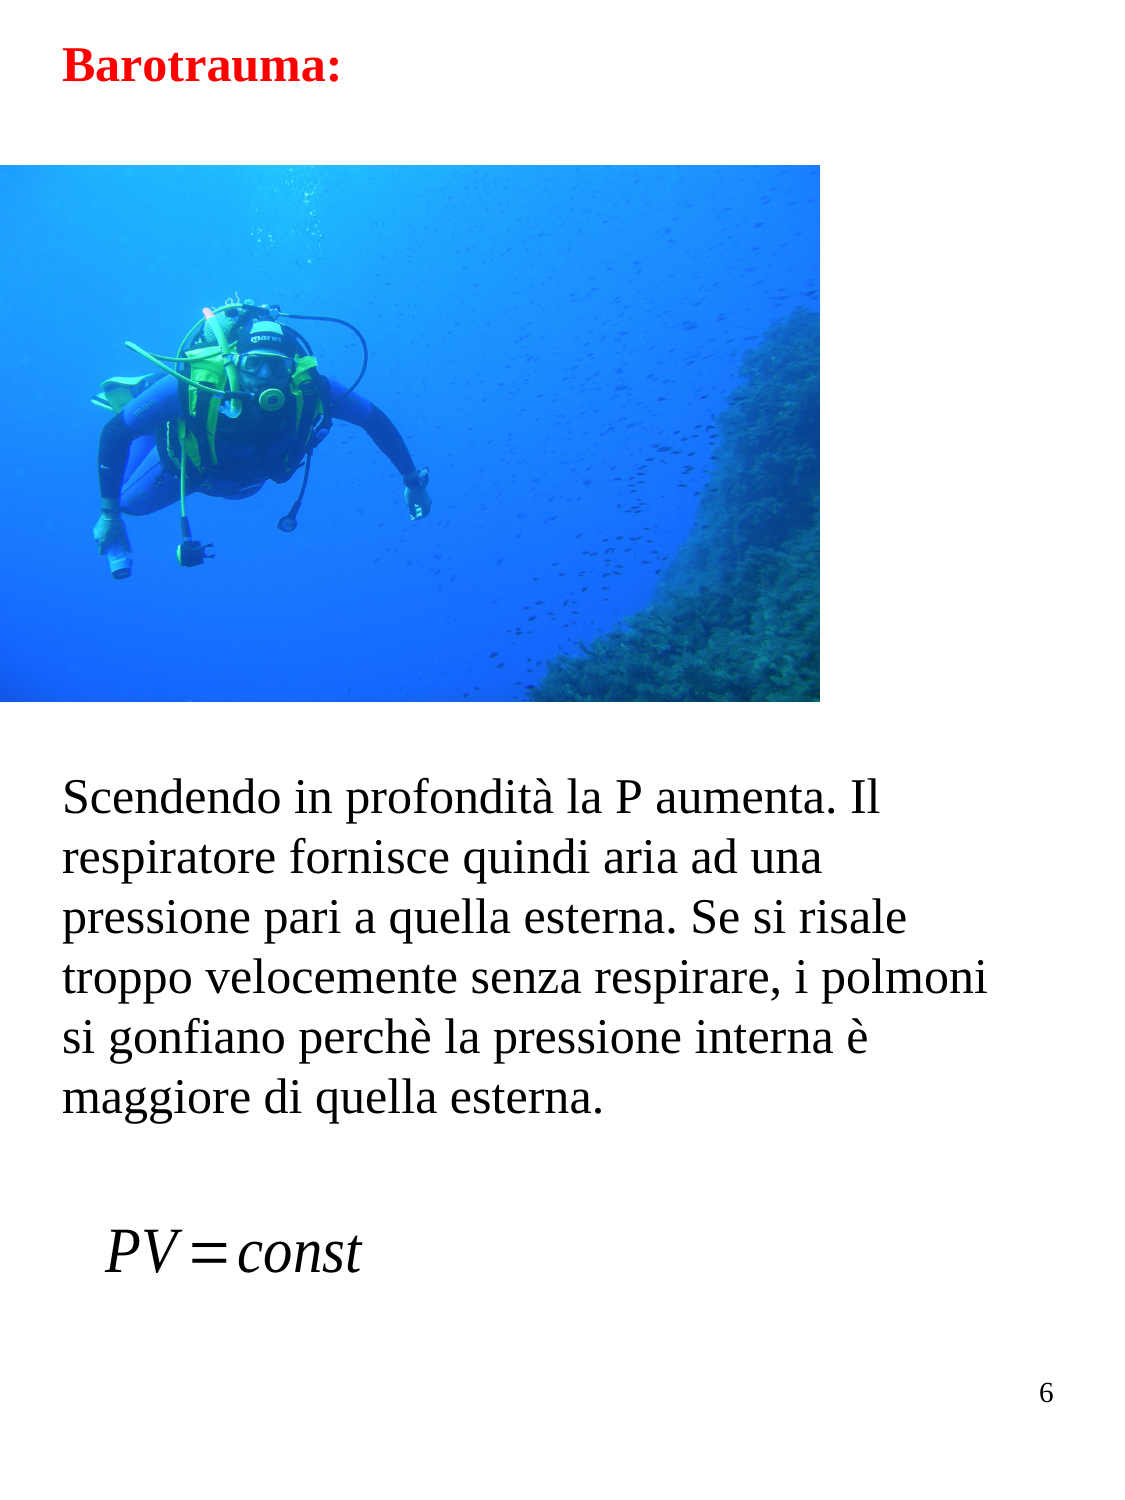

Barotrauma:
Scendendo in profondità la P aumenta. Il respiratore fornisce quindi aria ad una pressione pari a quella esterna. Se si risale troppo velocemente senza respirare, i polmoni si gonfiano perchè la pressione interna è maggiore di quella esterna.